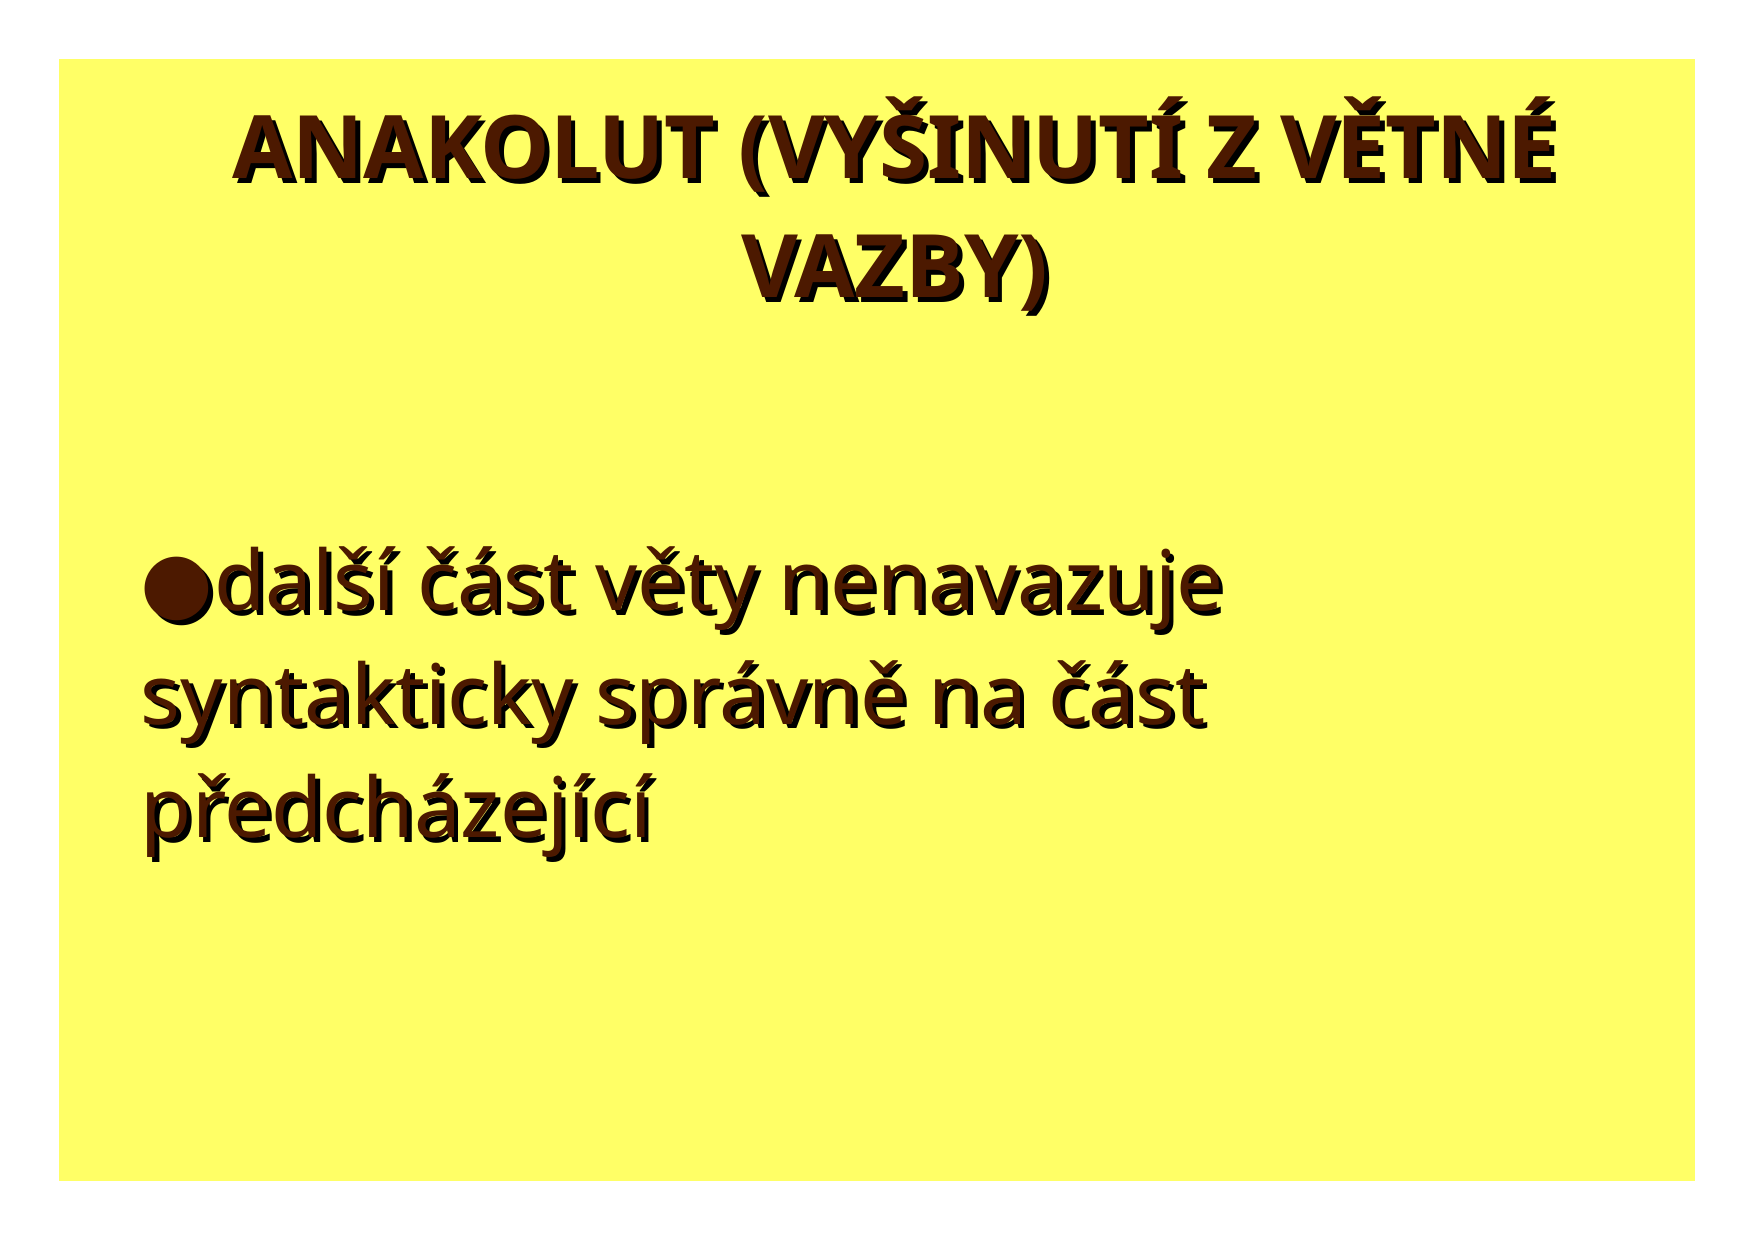

# ANAKOLUT (VYŠINUTÍ Z VĚTNÉ VAZBY)
●	další část věty nenavazuje syntakticky správně na část předcházející